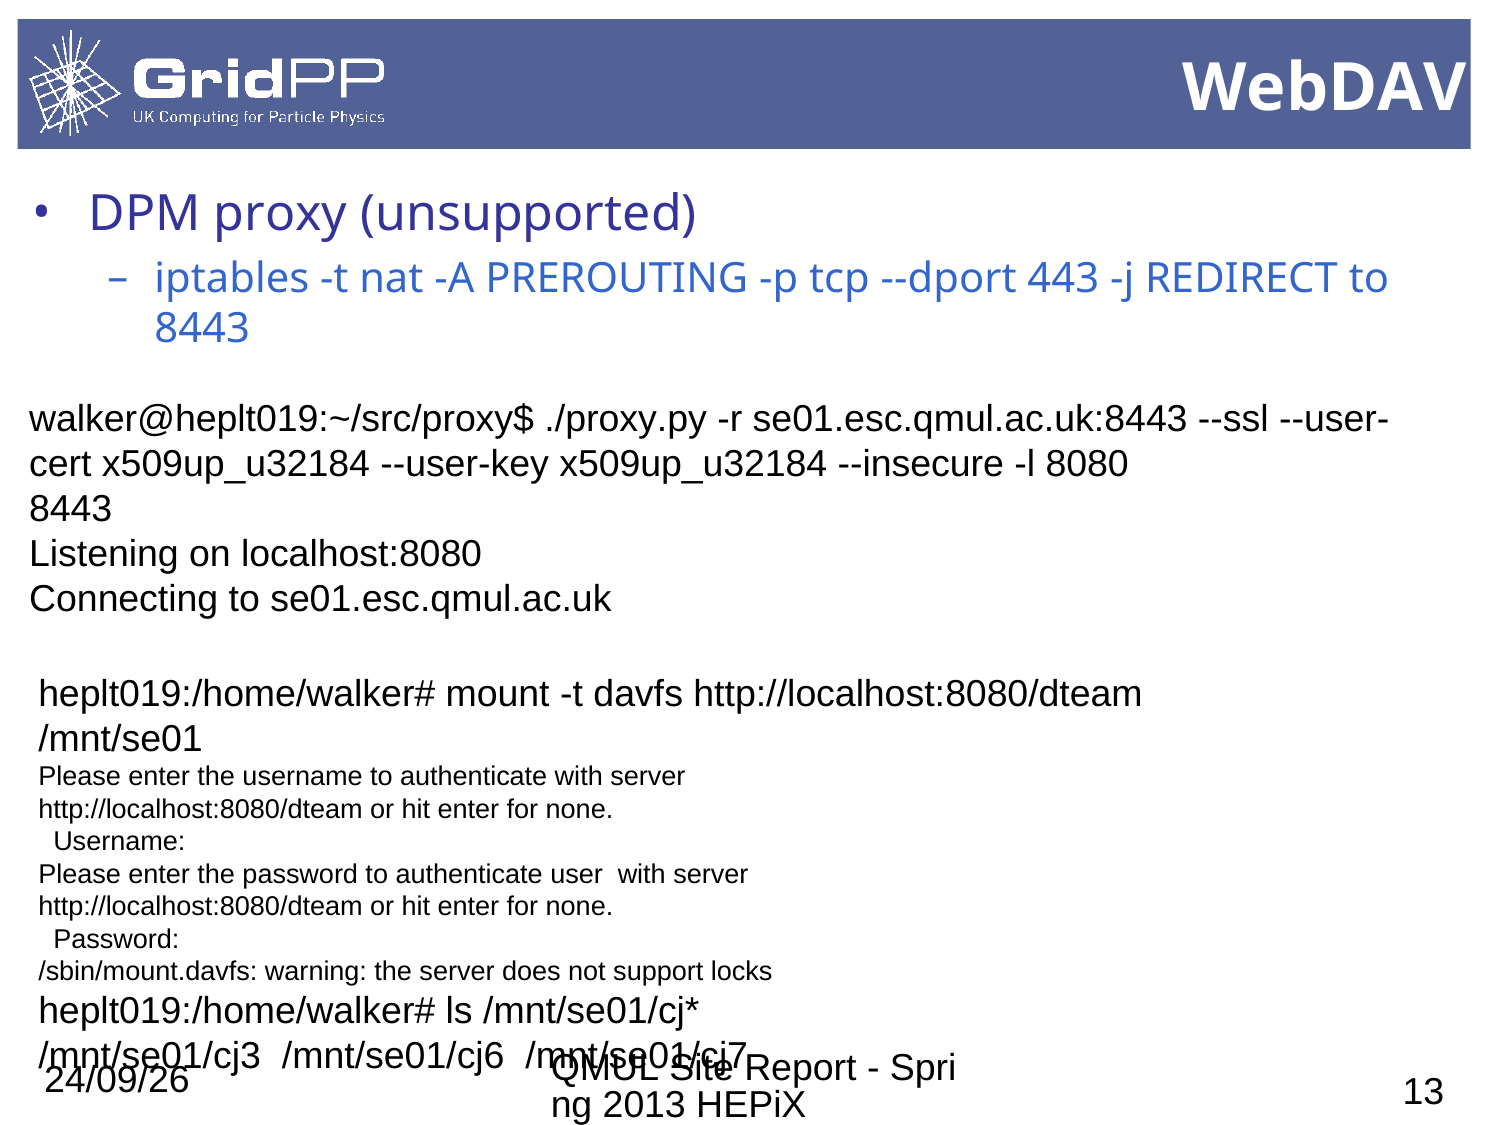

# WebDAV
DPM proxy (unsupported)
iptables -t nat -A PREROUTING -p tcp --dport 443 -j REDIRECT to 8443
walker@heplt019:~/src/proxy$ ./proxy.py -r se01.esc.qmul.ac.uk:8443 --ssl --user-cert x509up_u32184 --user-key x509up_u32184 --insecure -l 8080
8443
Listening on localhost:8080
Connecting to se01.esc.qmul.ac.uk
heplt019:/home/walker# mount -t davfs http://localhost:8080/dteam /mnt/se01
Please enter the username to authenticate with server
http://localhost:8080/dteam or hit enter for none.
 Username:
Please enter the password to authenticate user with server
http://localhost:8080/dteam or hit enter for none.
 Password:
/sbin/mount.davfs: warning: the server does not support locks
heplt019:/home/walker# ls /mnt/se01/cj*
/mnt/se01/cj3 /mnt/se01/cj6 /mnt/se01/cj7
QMUL Site Report - Spring 2013 HEPiX
13